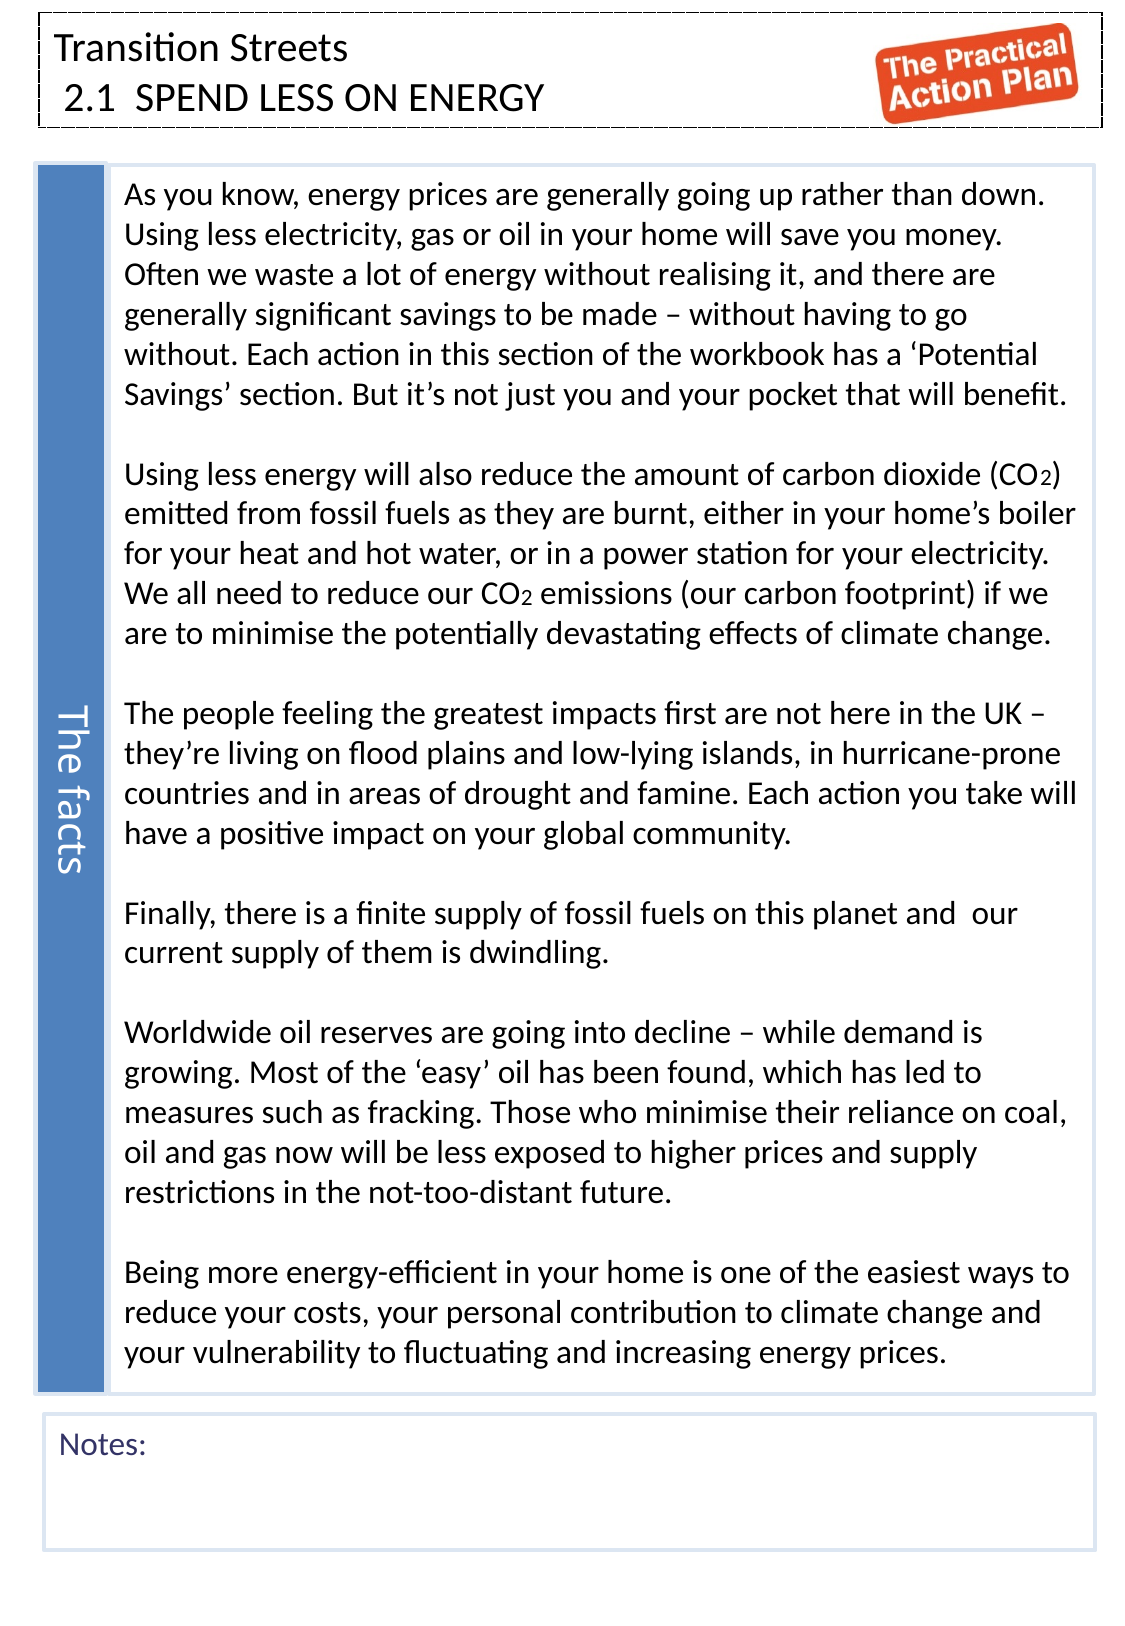

Transition Streets
 2.1 SPEND LESS ON ENERGY
As you know, energy prices are generally going up rather than down. Using less electricity, gas or oil in your home will save you money. Often we waste a lot of energy without realising it, and there are generally significant savings to be made – without having to go without. Each action in this section of the workbook has a ‘Potential Savings’ section. But it’s not just you and your pocket that will benefit.
Using less energy will also reduce the amount of carbon dioxide (CO2) emitted from fossil fuels as they are burnt, either in your home’s boiler for your heat and hot water, or in a power station for your electricity. We all need to reduce our CO2 emissions (our carbon footprint) if we are to minimise the potentially devastating effects of climate change.
The people feeling the greatest impacts first are not here in the UK – they’re living on flood plains and low-lying islands, in hurricane-prone countries and in areas of drought and famine. Each action you take will have a positive impact on your global community.
Finally, there is a finite supply of fossil fuels on this planet and our current supply of them is dwindling.
Worldwide oil reserves are going into decline – while demand is growing. Most of the ‘easy’ oil has been found, which has led to measures such as fracking. Those who minimise their reliance on coal, oil and gas now will be less exposed to higher prices and supply restrictions in the not-too-distant future.
Being more energy-efficient in your home is one of the easiest ways to reduce your costs, your personal contribution to climate change and your vulnerability to fluctuating and increasing energy prices.
The facts
Notes: